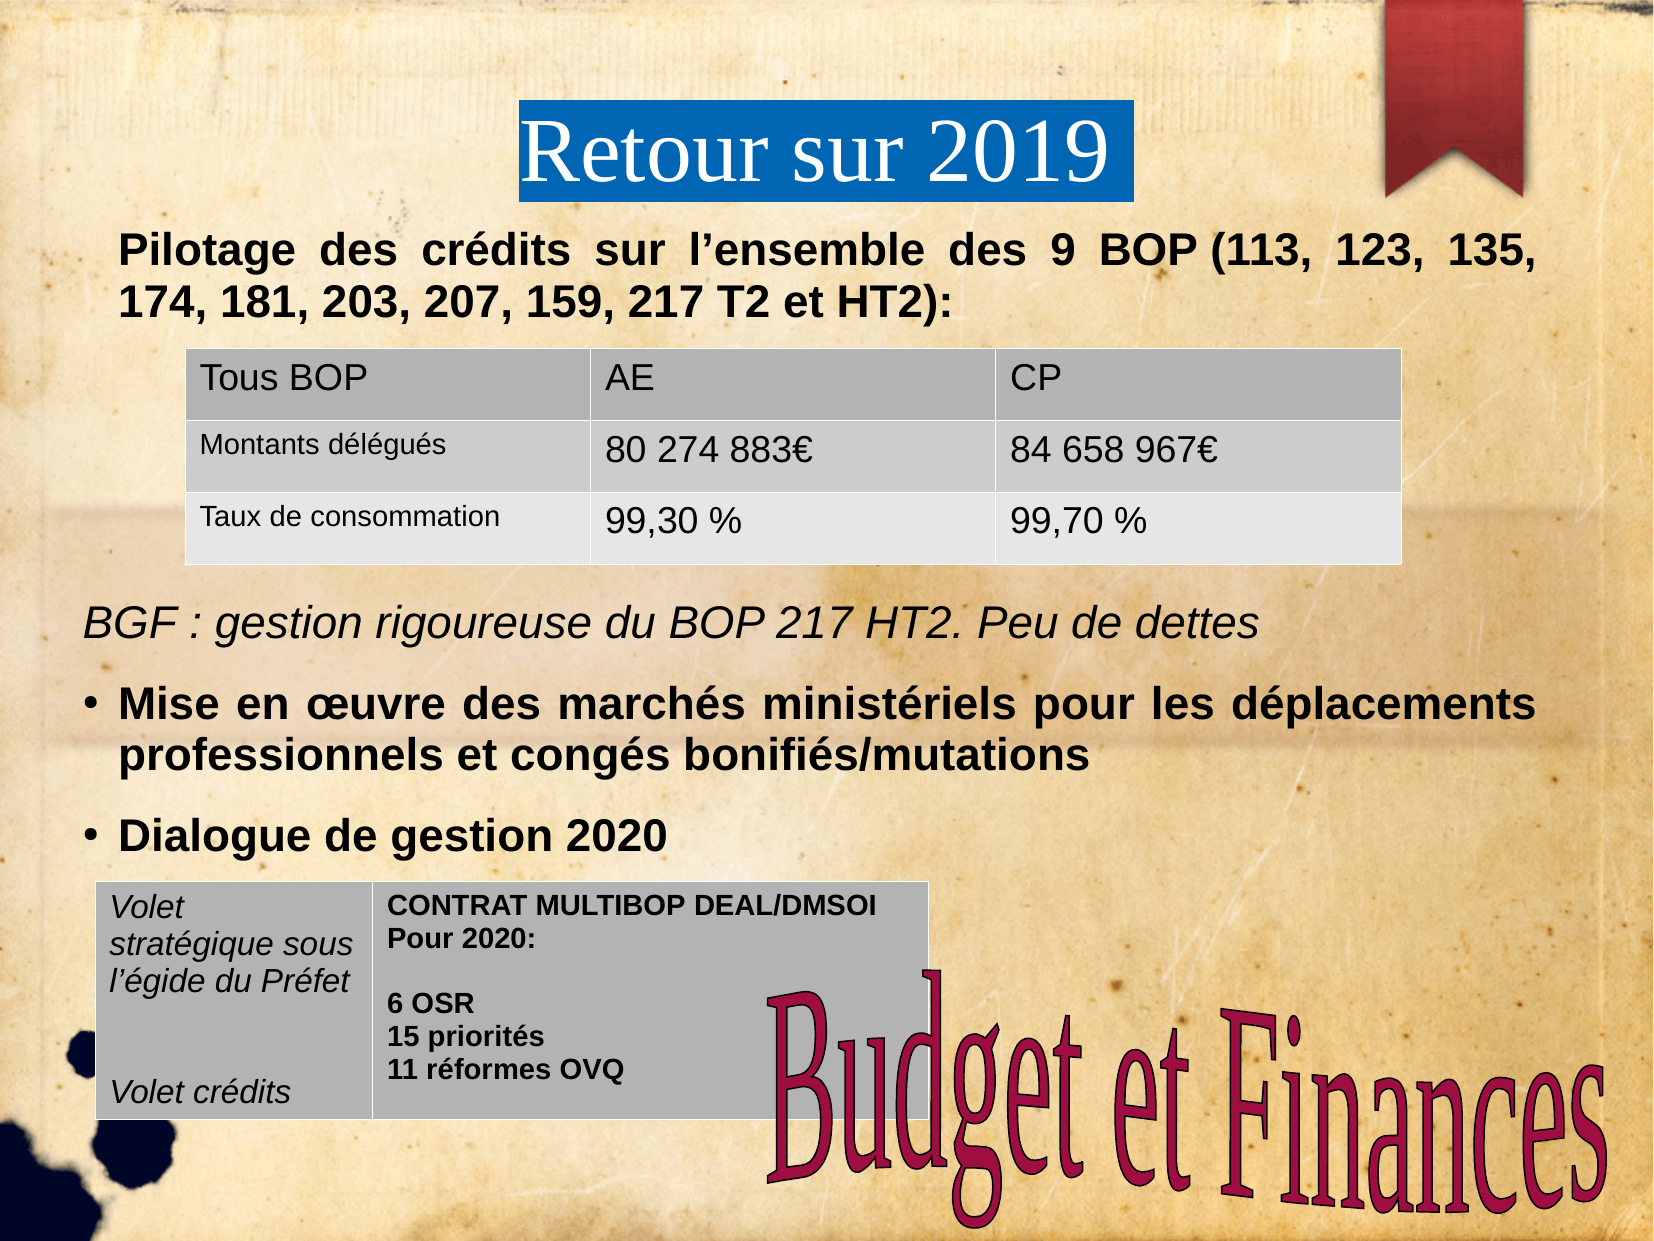

# Retour sur 2019
Pilotage des crédits sur l’ensemble des 9 BOP (113, 123, 135, 174, 181, 203, 207, 159, 217 T2 et HT2):
BGF : gestion rigoureuse du BOP 217 HT2. Peu de dettes
Mise en œuvre des marchés ministériels pour les déplacements professionnels et congés bonifiés/mutations
Dialogue de gestion 2020
| Tous BOP | AE | CP |
| --- | --- | --- |
| Montants délégués | 80 274 883€ | 84 658 967€ |
| Taux de consommation | 99,30 % | 99,70 % |
| Volet stratégique sous l’égide du Préfet Volet crédits | CONTRAT MULTIBOP DEAL/DMSOI Pour 2020: 6 OSR 15 priorités 11 réformes OVQ |
| --- | --- |
Budget et Finances